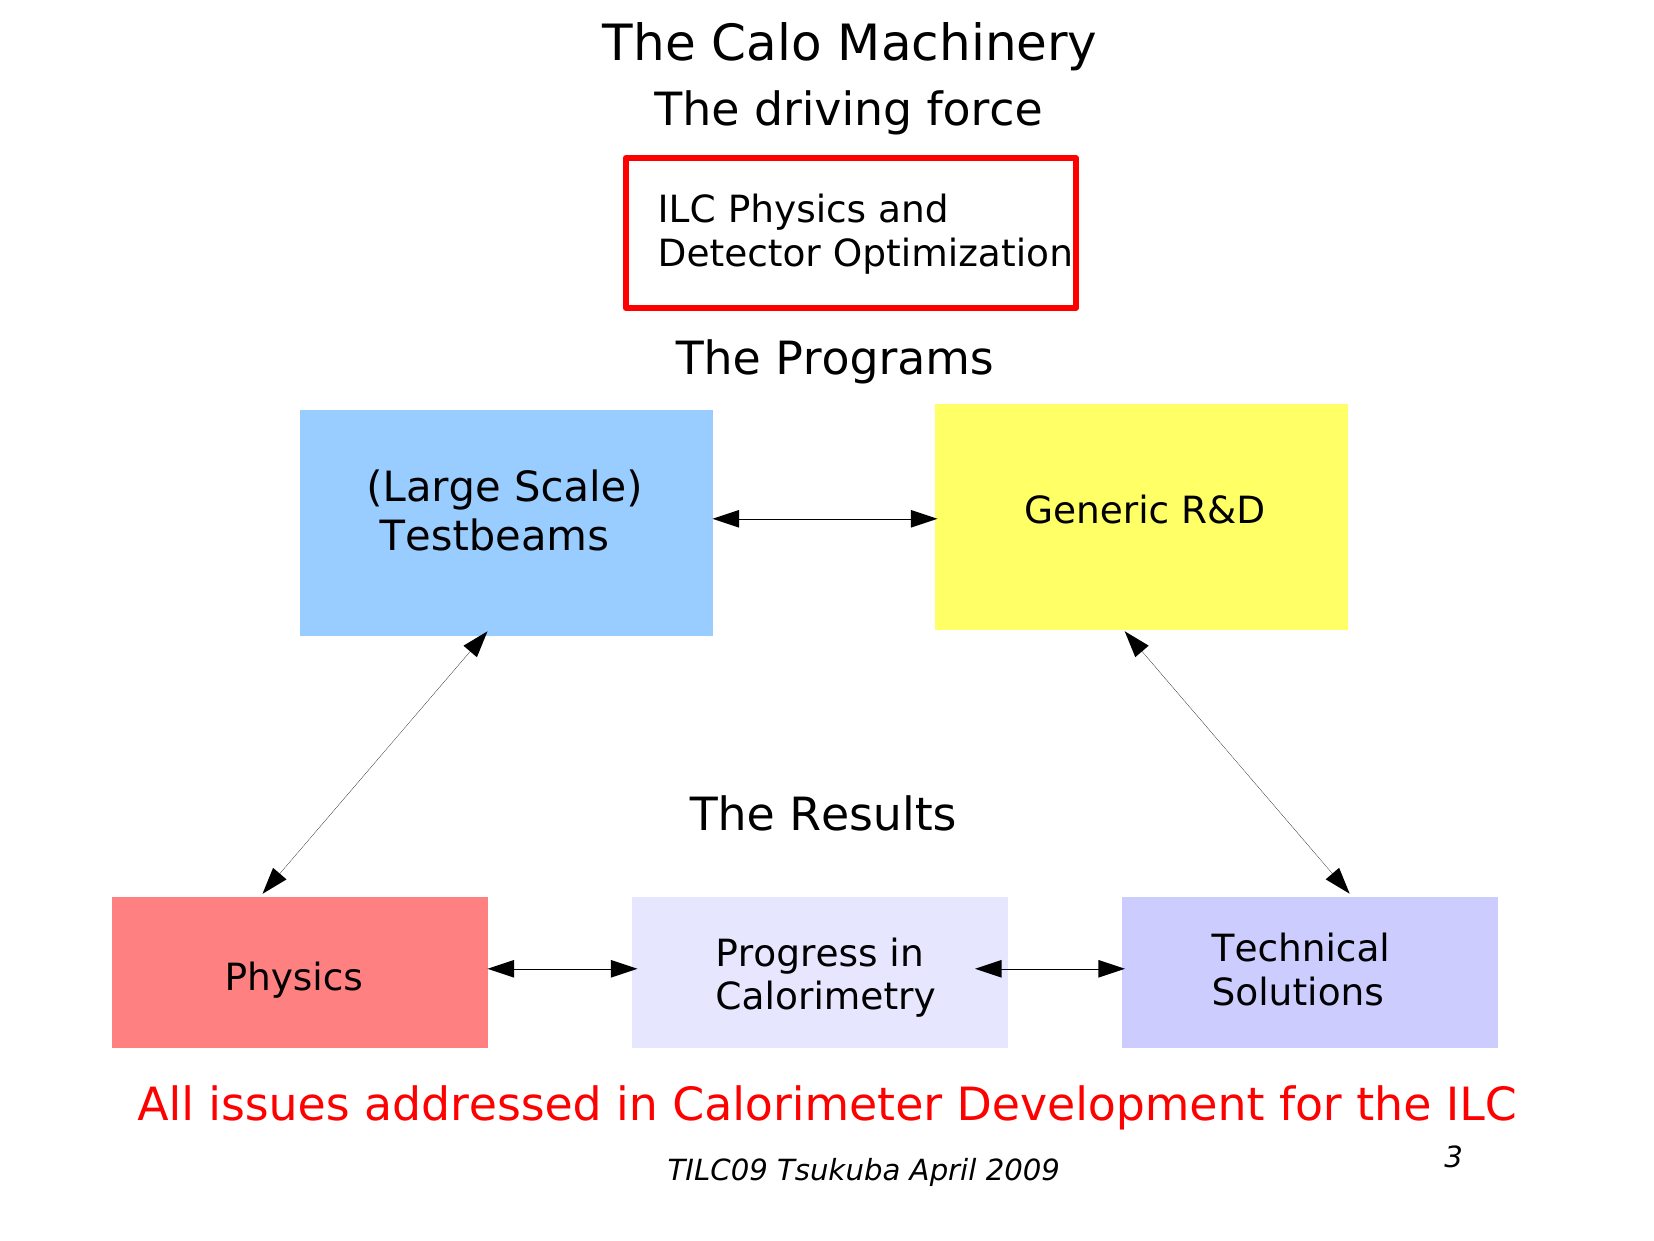

The Calo Machinery
The driving force
ILC Physics and
Detector Optimization
The Programs
(Large Scale)
 Testbeams
Generic R&D
The Results
Technical
Solutions
Progress in
Calorimetry
Physics
All issues addressed in Calorimeter Development for the ILC
ECFA 2008 Warsaw June 2008